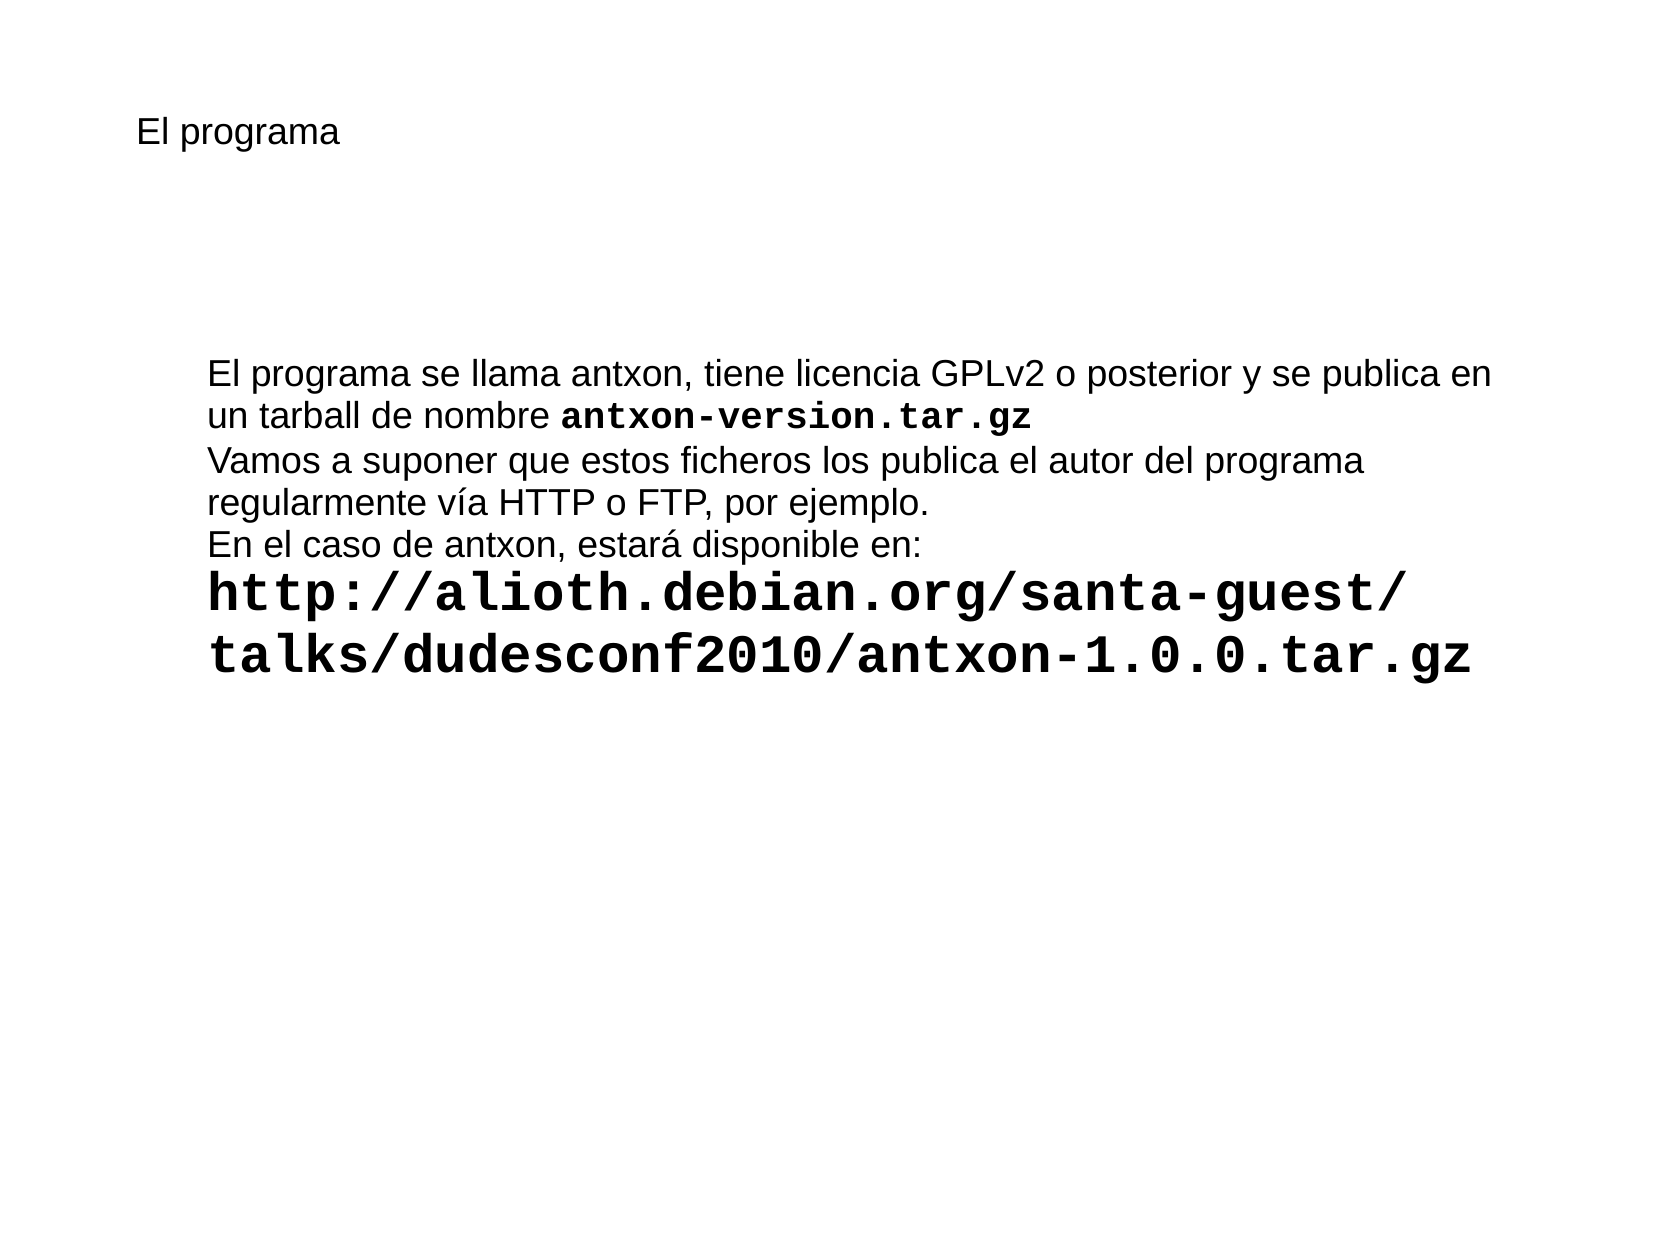

El programa
El programa se llama antxon, tiene licencia GPLv2 o posterior y se publica en un tarball de nombre antxon-version.tar.gz
Vamos a suponer que estos ficheros los publica el autor del programa regularmente vía HTTP o FTP, por ejemplo.
En el caso de antxon, estará disponible en:
http://alioth.debian.org/santa-guest/
talks/dudesconf2010/antxon-1.0.0.tar.gz